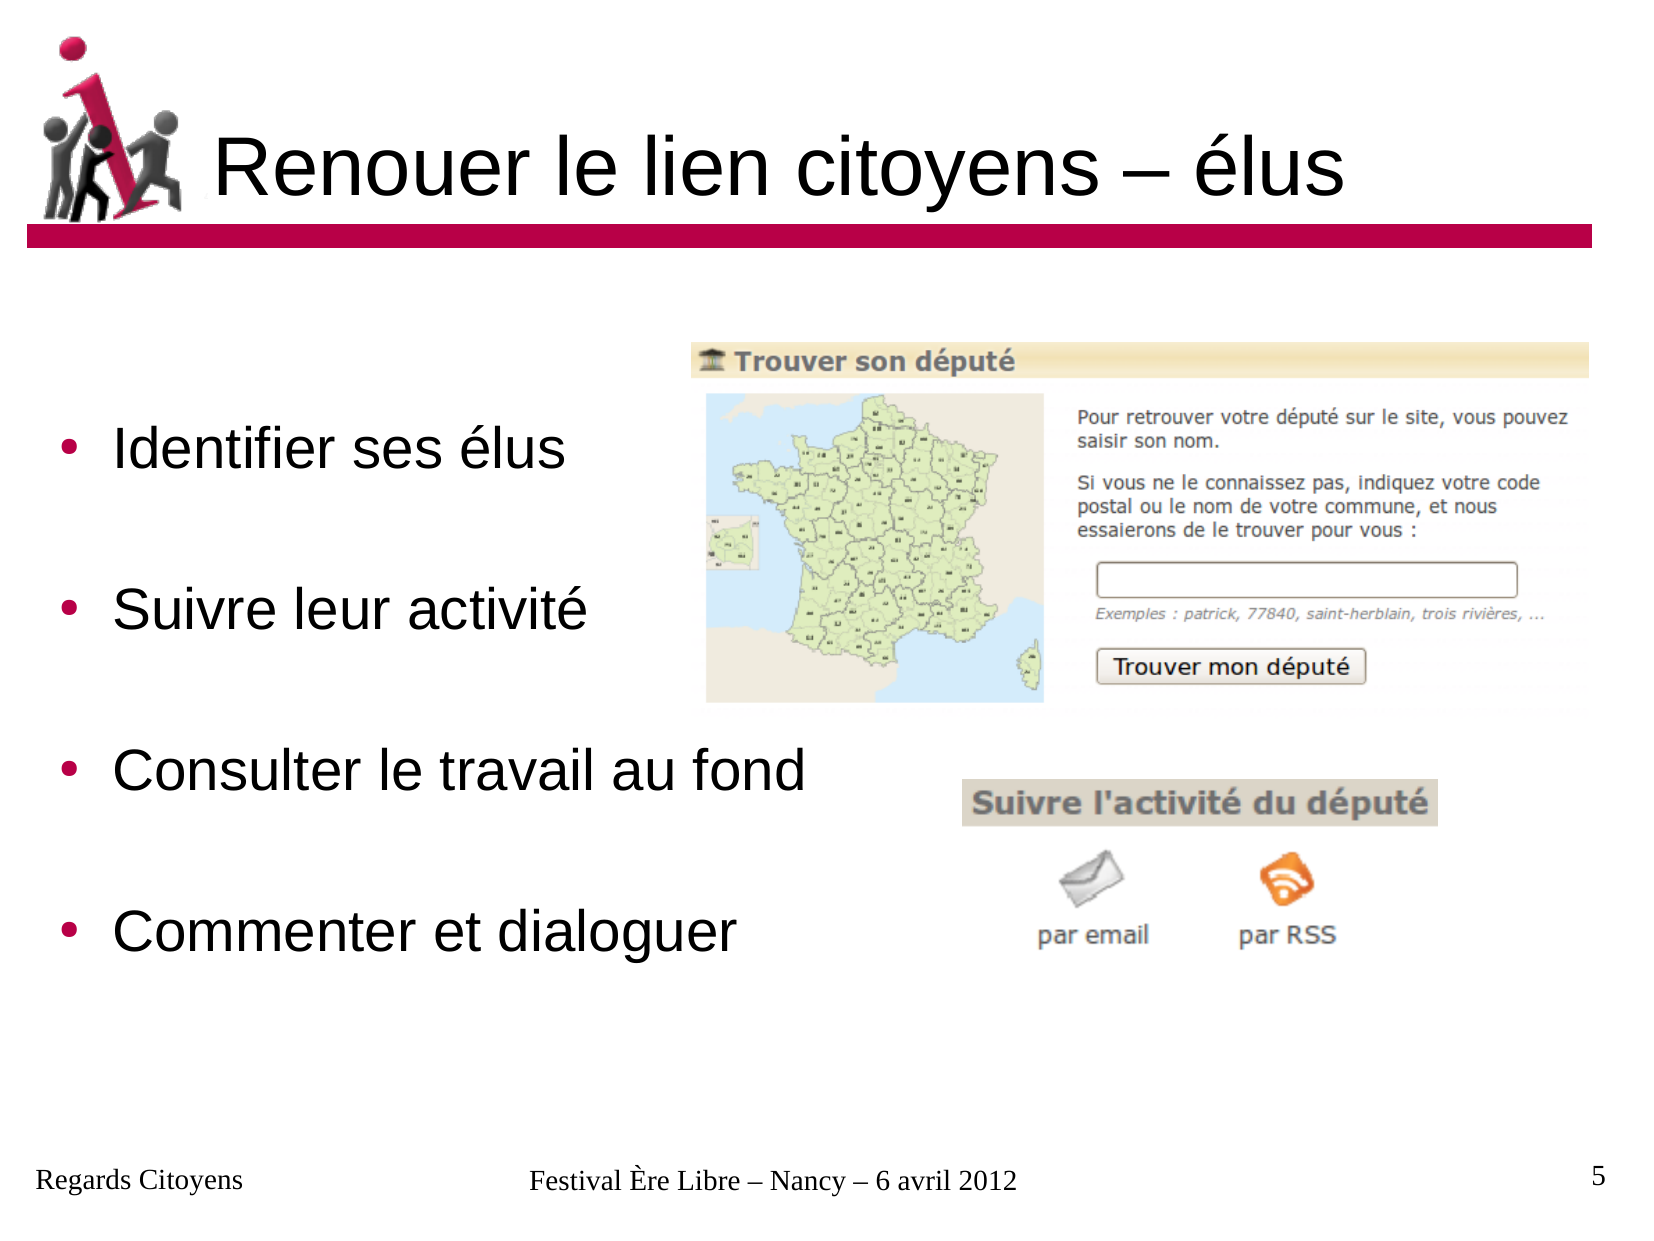

# Renouer le lien citoyens – élus
Identifier ses élus
Suivre leur activité
Consulter le travail au fond
Commenter et dialoguer
5